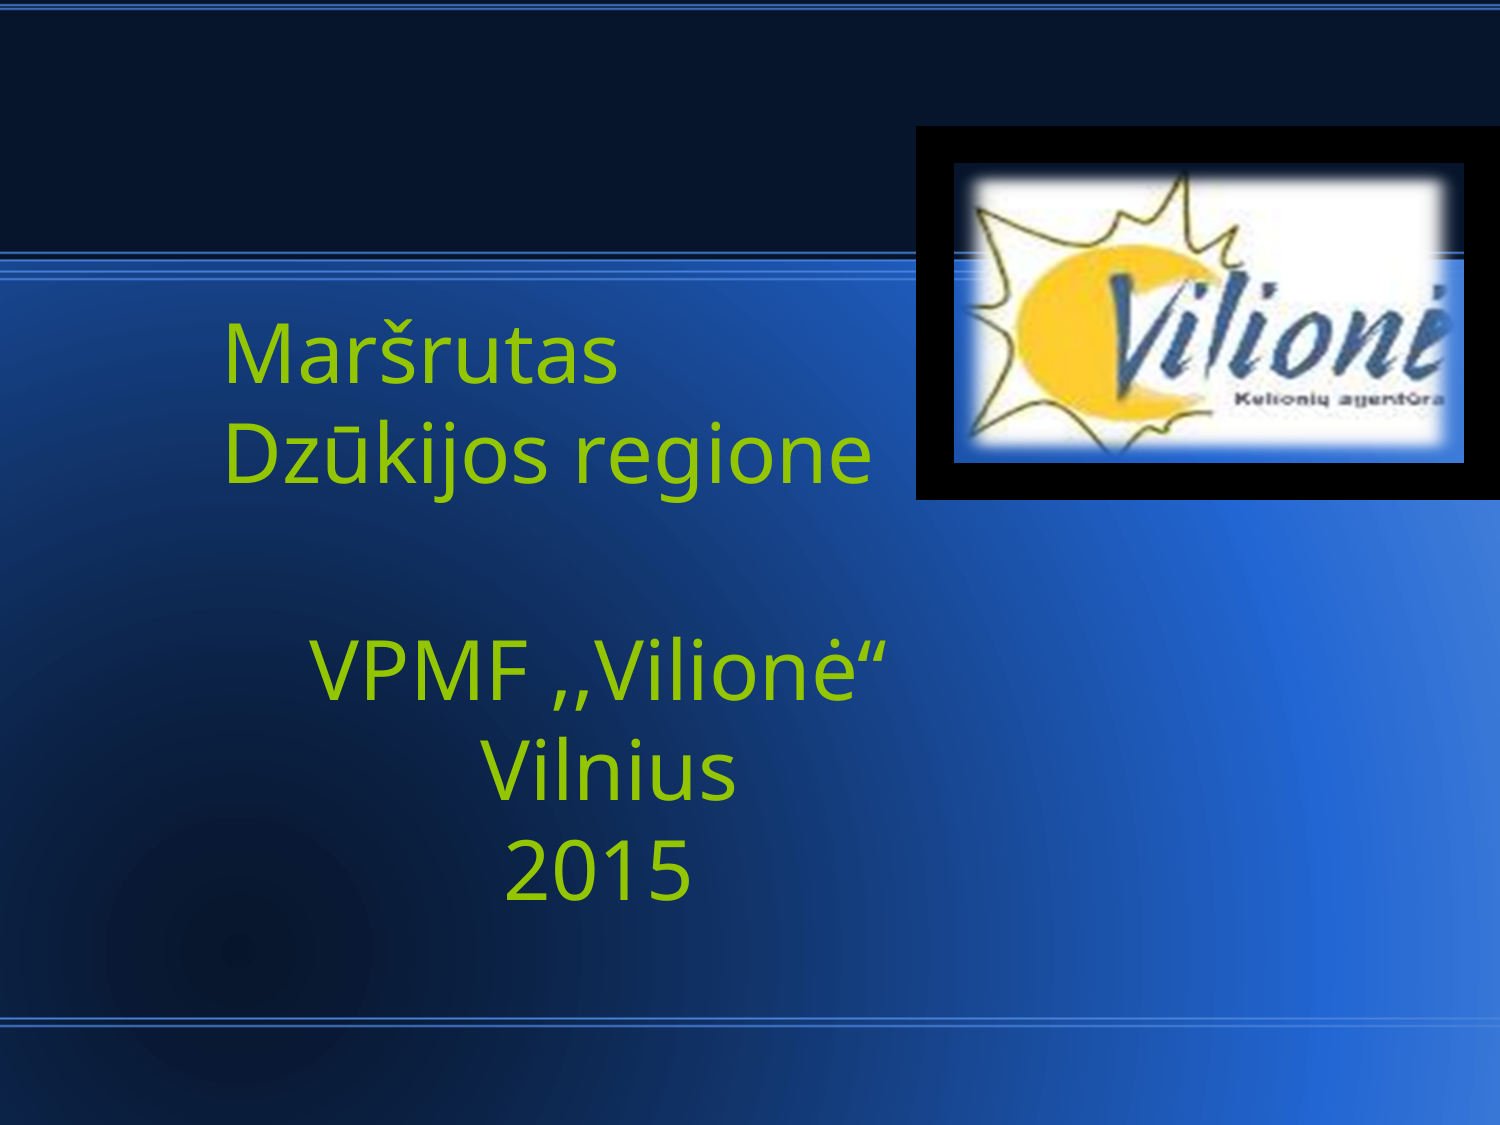

# Maršrutas Dzūkijos regione
VPMF ,,Vilionė‘‘
 Vilnius
2015